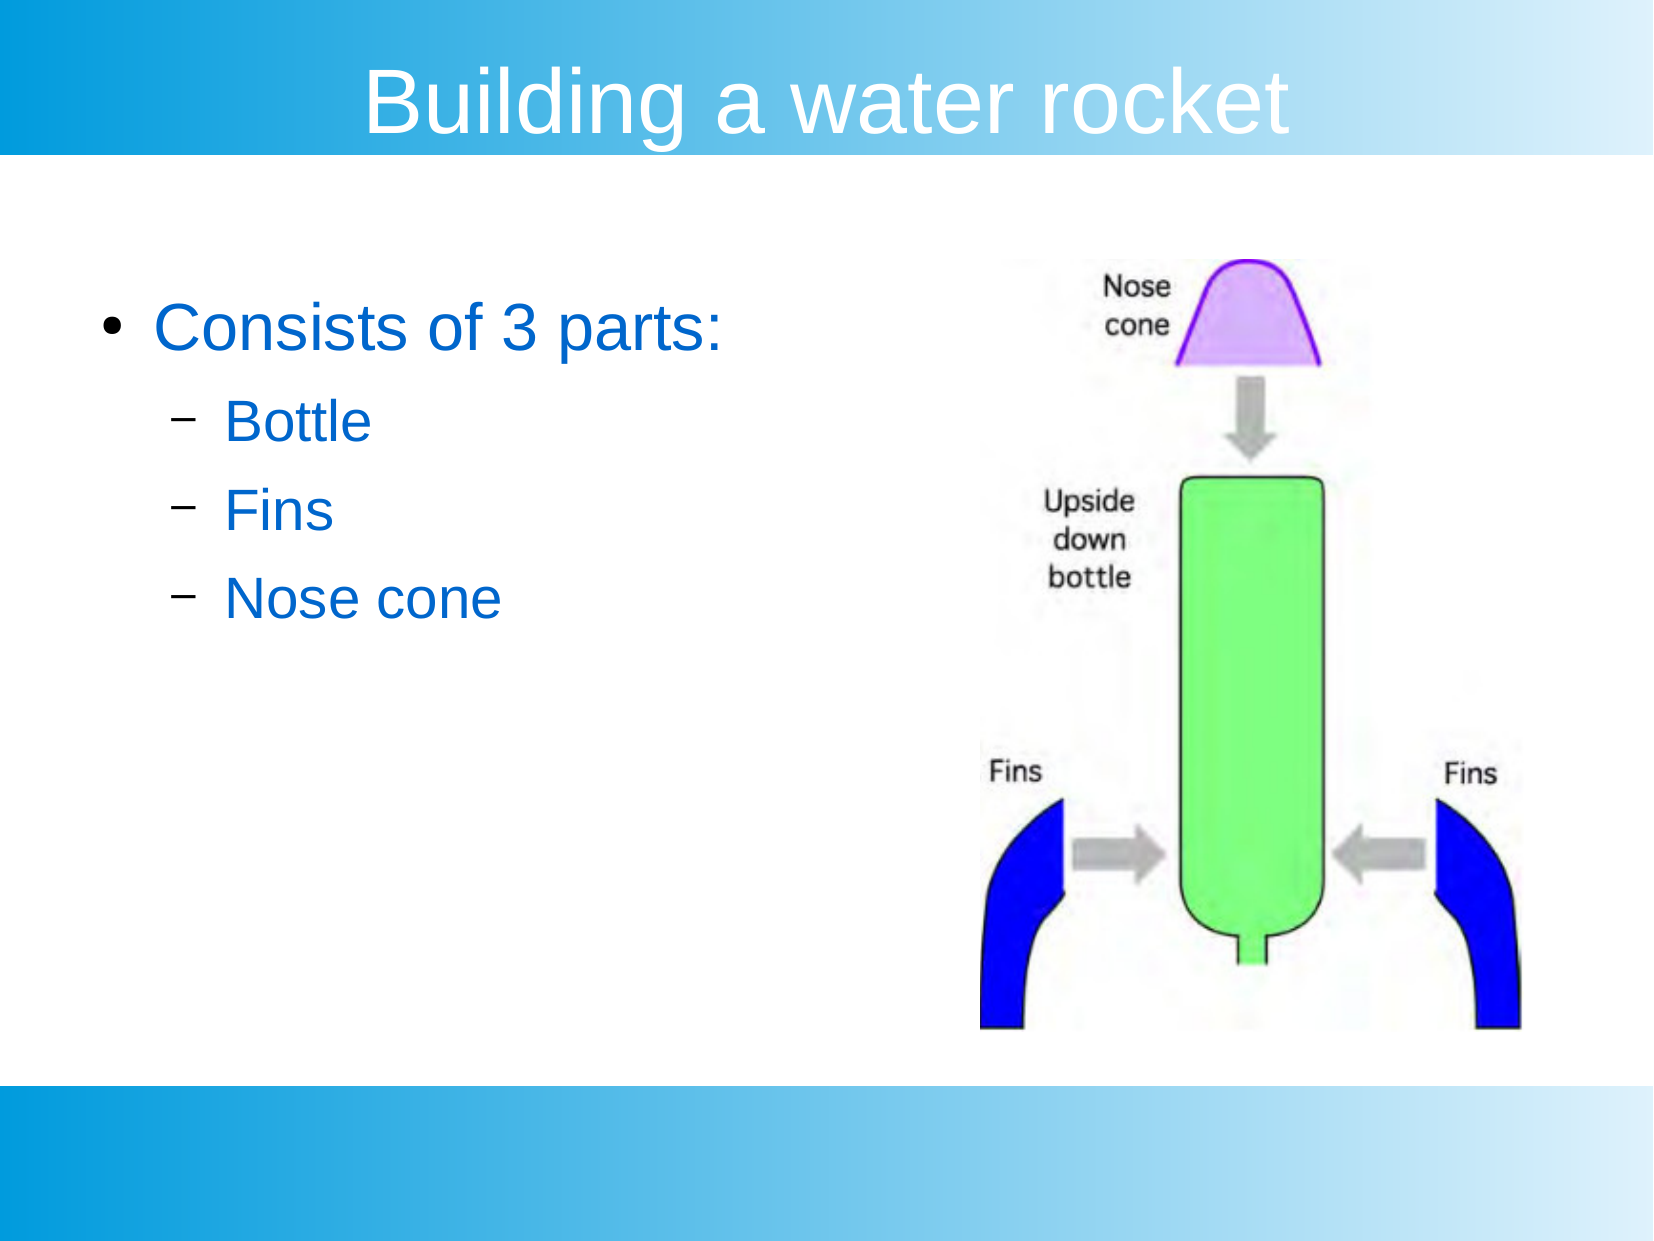

# Building a water rocket
Consists of 3 parts:
Bottle
Fins
Nose cone